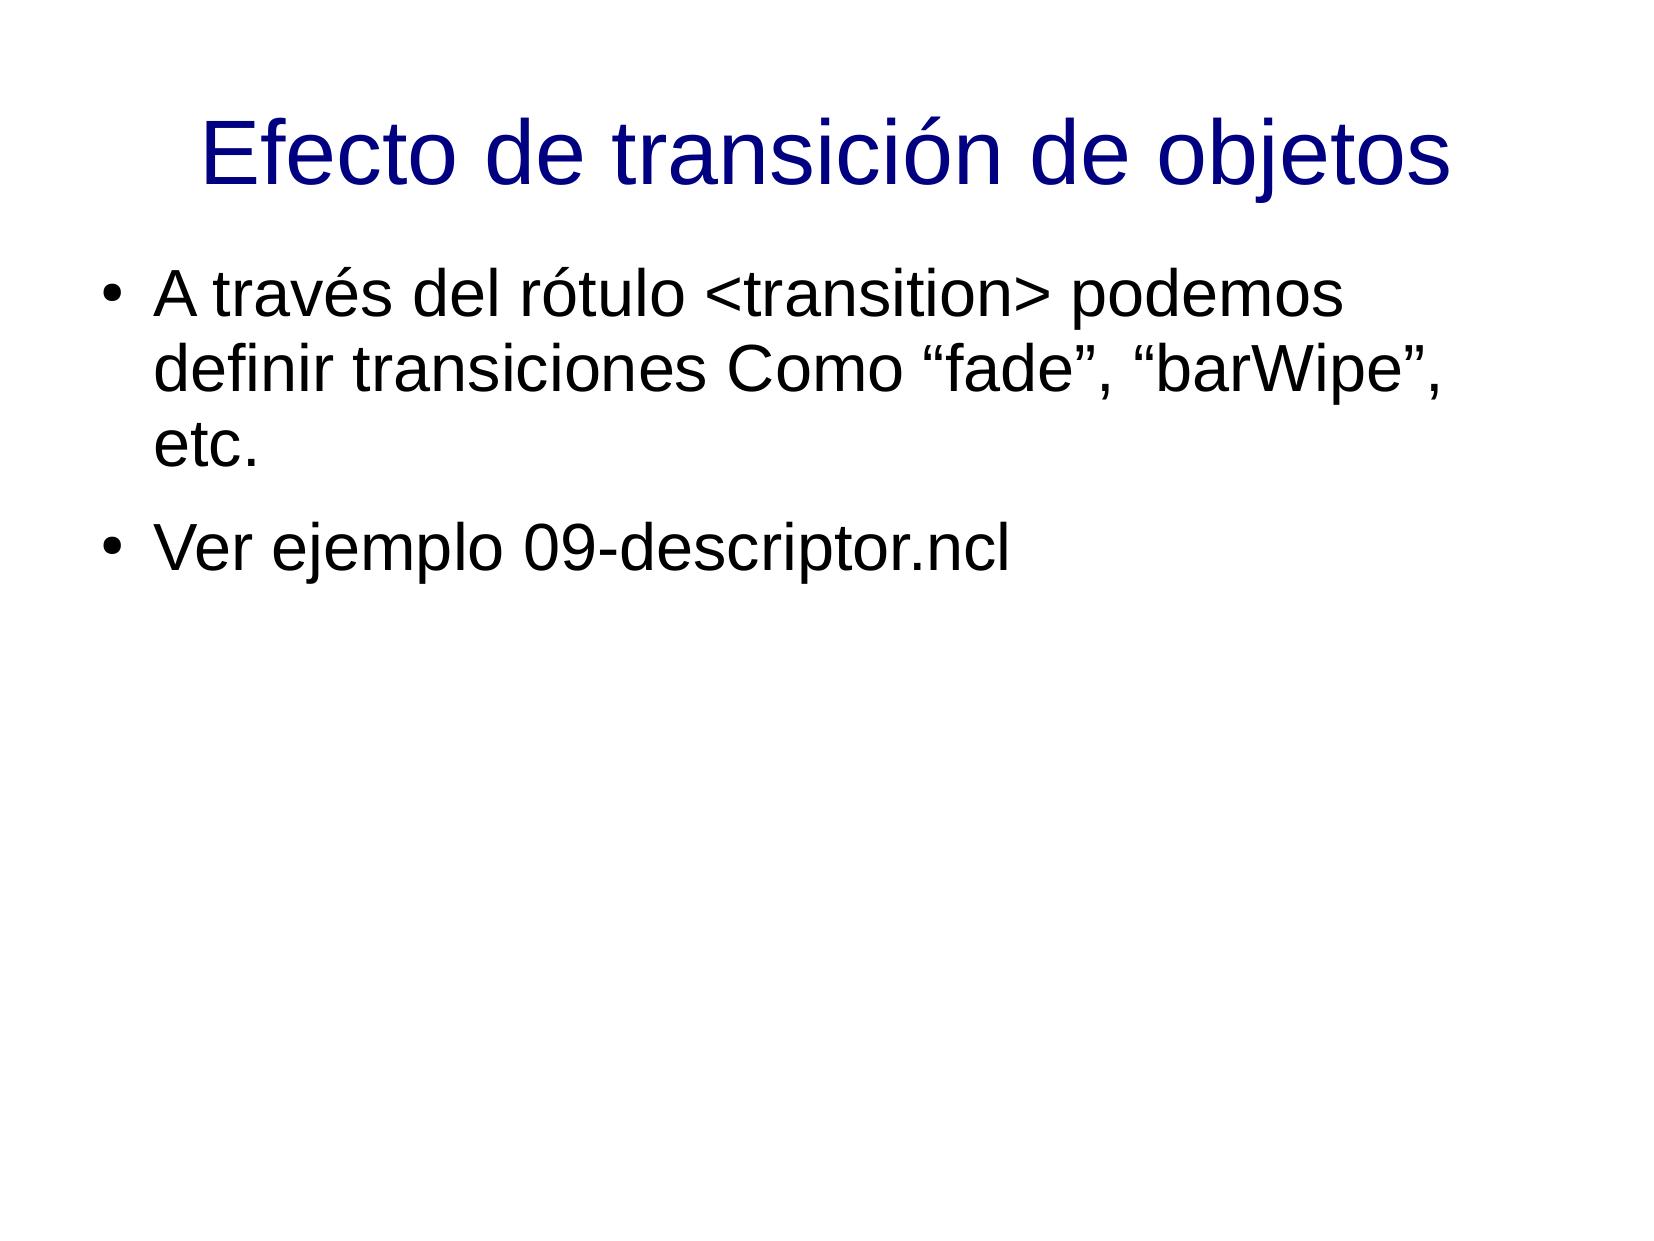

# Efecto de transición de objetos
A través del rótulo <transition> podemos definir transiciones Como “fade”, “barWipe”, etc.
Ver ejemplo 09-descriptor.ncl